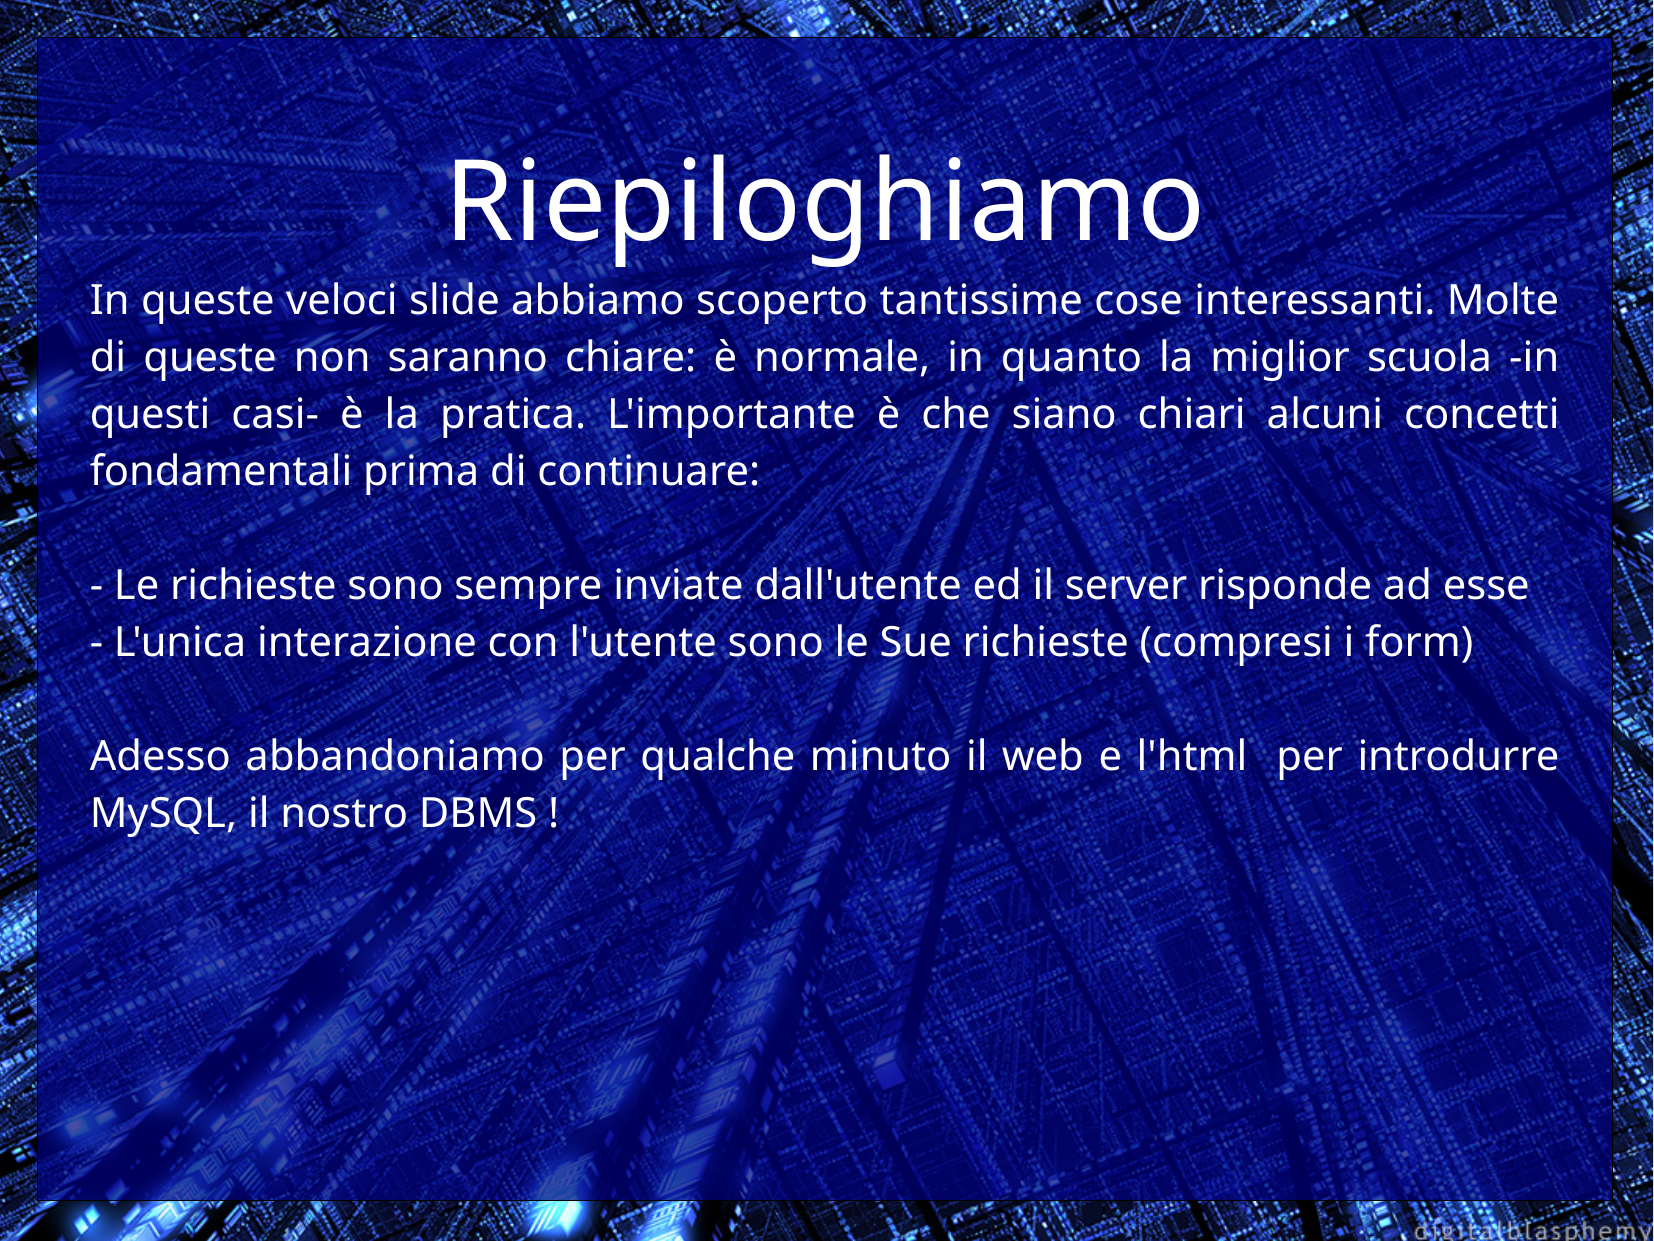

Riepiloghiamo
In queste veloci slide abbiamo scoperto tantissime cose interessanti. Molte di queste non saranno chiare: è normale, in quanto la miglior scuola -in questi casi- è la pratica. L'importante è che siano chiari alcuni concetti fondamentali prima di continuare:
- Le richieste sono sempre inviate dall'utente ed il server risponde ad esse
- L'unica interazione con l'utente sono le Sue richieste (compresi i form)
Adesso abbandoniamo per qualche minuto il web e l'html per introdurre MySQL, il nostro DBMS !
#